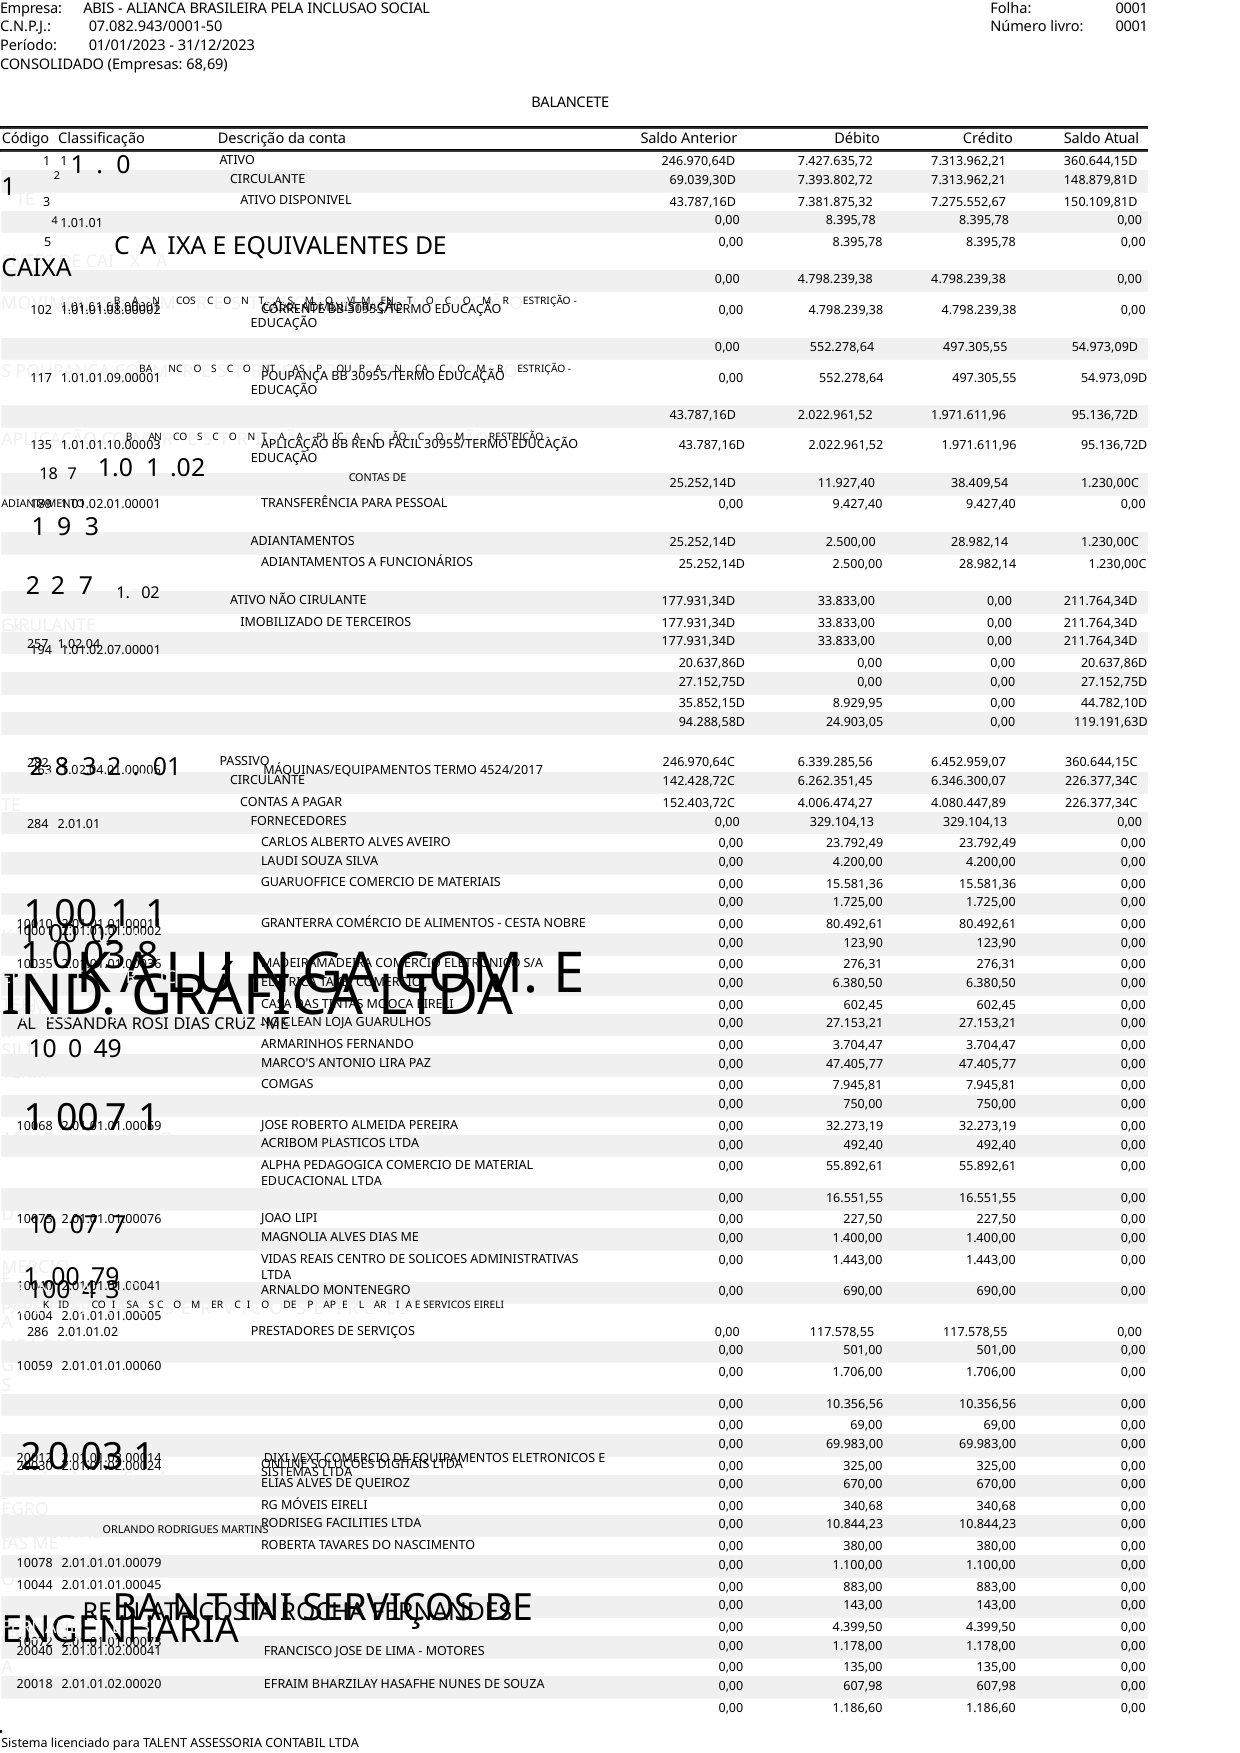

Empresa: ABIS - ALIANCA BRASILEIRA PELA INCLUSAO SOCIAL
Folha:
Número livro:
0001
0001
C.N.P.J.:
Período:
07.082.943/0001-50
01/01/2023 - 31/12/2023
CONSOLIDADO (Empresas: 68,69)
BALANCETE
Código Classificação
Descrição da conta
ATIVO
CIRCULANTE
Saldo Anterior
Débito
Crédito
Saldo Atual
1
1
246.970,64D
69.039,30D
7.427.635,72
7.393.802,72
7.313.962,21
7.313.962,21
360.644,15D
148.879,81D
CIRCU2L1A.N01TE
1.01.01
ATIVO DISPONIVEL
3
43.787,16D
0,00
7.381.875,32
8.395,78
7.275.552,67
8.395,78
150.109,81D
0,00
CAIXA4 E1.E01Q.0U1I.0V1ALENTES DE CAICXAAIXA E EQUIVALENTES DE CAIXA
1.01.01.01.00001 CAIXA ADMINISTRAÇÃO
5
0,00
8.395,78
8.395,78
0,00
BAN1C00OS1.0C1O.0N1.T0A8S MOVIMENTOBCAONMCOSRCEOSNTTRAISÇMÃOOVI-MEENDTUOCCAOÇMÃROESTRIÇÃO -
EDUCAÇÃO
0,00
4.798.239,38
4.798.239,38
0,00
CORRENTE BB 30955/TERMO EDUCAÇÃO
102 1.01.01.08.00002
0,00
4.798.239,38
4.798.239,38
0,00
BAN1C16OS1.0C1O.0N1.T0A9S POUPANÇA COBAMNCROESSCTORNTIÇASÃPOOU-PEADNUÇACCAOÇMÃROESTRIÇÃO -
EDUCAÇÃO
0,00
552.278,64
497.305,55
54.973,09D
POUPANÇA BB 30955/TERMO EDUCAÇÃO
117 1.01.01.09.00001
0,00
552.278,64
497.305,55
54.973,09D
BAN1C32OS1.0C1O.0N1.T1A0 APLICAÇÃO COBMANRCOESSCTORNITÇAÃAOPL-ICEADÇUÃOCCAOÇMÃORESTRIÇÃO -
EDUCAÇÃO
43.787,16D
2.022.961,52
1.971.611,96
95.136,72D
APLICAÇÃO BB REND FACIL 30955/TERMO EDUCAÇÃO
135 1.01.01.10.00003
43.787,16D
2.022.961,52
1.971.611,96
95.136,72D
CON18T7AS1.0D1E.02ADIANTAMENTO CONTAS DE ADIANTAMENTO
25.252,14D
11.927,40
38.409,54
1.230,00C
TRANSFERÊNCIA PARA PESSOAL
189 1.01.02.01.00001
0,00
9.427,40
9.427,40
0,00
ADI1A9N3 T1A.0M1.E0N2.T07OS
194 1.01.02.07.00001
ADIANTAMENTOS
25.252,14D
2.500,00
28.982,14
1.230,00C
ADIANTAMENTOS A FUNCIONÁRIOS
25.252,14D
2.500,00
28.982,14
1.230,00C
ATI2V2O7 N1.Ã02O CIRULANTE
257 1.02.04
ATIVO NÃO CIRULANTE
177.931,34D
33.833,00
0,00
211.764,34D
IMOBILIZADO DE TERCEIROS
177.931,34D
177.931,34D
33.833,00
33.833,00
0,00
0,00
211.764,34D
211.764,34D
IMO2B58IL1IZ.0A2D.0O4.0T1ERMO COL. EDUIMCOABÇIÃLIOZADO TERMO COL. EDUCAÇÃO
263 1.02.04.01.00005 MÁQUINAS/EQUIPAMENTOS TERMO 4524/2017
MOB26I6LI1A.0R2I.0O4S.0/1U.0T00E0N8 SILIOS TERMMOOB4IL5IA2R4IO/S2/0UT1E7NSILIOS TERMO 4524/2017
599 1.02.04.01.00009 MAQUINAS/EQUIPAMENTOS TERMO 5424/2021
20.637,86D
27.152,75D
0,00
0,00
0,00
0,00
20.637,86D
27.152,75D
35.852,15D
94.288,58D
8.929,95
24.903,05
0,00
0,00
44.782,10D
119.191,63D
MOB60I0LI1A.0R2I.0O4S.0/1U.0T00E1N0 SILIOS TERMMOOB5IL4IA2R4IO/S2/0UT2E1NSILIOS TERMO 5424/2021
PASSIVO
CIRCULANTE
282
2
246.970,64C
142.428,72C
6.339.285,56
6.262.351,45
6.452.959,07
6.346.300,07
360.644,15C
226.377,34C
CIR2C8U3L2A.N01TE
284 2.01.01
FOR2N85EC2E.0D1.O01R.0E1S
10001 2.01.01.01.00002
LA1U00D02I S2O.01U.0Z1A.01S.0I0L0V03A
10004 2.01.01.01.00005
CONTAS A PAGAR
FORNECEDORES
152.403,72C
0,00
4.006.474,27
329.104,13
4.080.447,89
329.104,13
226.377,34C
0,00
CARLOS ALBERTO ALVES AVEIRO
LAUDI SOUZA SILVA
0,00
0,00
23.792,49
4.200,00
23.792,49
4.200,00
0,00
0,00
GUARUOFFICE COMERCIO DE MATERIAIS
AL1E00S0S6A2N.0D1.R01A.01R.0O0S00I7DIAS CRUZ -MALEESSANDRA ROSI DIAS CRUZ -ME
0,00
0,00
15.581,36
1.725,00
15.581,36
1.725,00
0,00
0,00
GRANTERRA COMÉRCIO DE ALIMENTOS - CESTA NOBRE
KA1L00U1N1 G2A.01C.0O1.0M1..00E01I2ND. GRÁFICAKLATLUDNAGA COM. E IND. GRÁFICA LTDA
10010 2.01.01.01.00011
0,00
0,00
80.492,61
123,90
80.492,61
123,90
0,00
0,00
MADEIRAMADEIRA COMERCIO ELETRONICO S/A
ELETRICA TAKEI COMERCIO
10035 2.01.01.01.00036
EL1E0T03R8IC2.A01.T01A.0K1E.0I00C3O9 MERCIO
10040 2.01.01.01.00041
NG100C4L3E2A.0N1.0L1O.0J1A.00G04U4ARULHOS
10044 2.01.01.01.00045
0,00
0,00
276,31
6.380,50
276,31
6.380,50
0,00
0,00
CASA DAS TINTAS MOOCA EIRELI
NG CLEAN LOJA GUARULHOS
0,00
0,00
602,45
27.153,21
602,45
27.153,21
0,00
0,00
ARMARINHOS FERNANDO
MARCO'S ANTONIO LIRA PAZ
0,00
0,00
3.704,47
47.405,77
3.704,47
47.405,77
0,00
0,00
MA10R0C49O'2S.01A.0N1.T0O1.0N0I0O50 LIRA PAZ
10059 2.01.01.01.00060
COMGAS
0,00
0,00
7.945,81
750,00
7.945,81
750,00
0,00
0,00
GR10U06C4O2M.01E.0R1C.0I1O.00E065TRANSPORTEGDRUECAOGMEURACISO LETTRDAANSPORTE DE AGUAS LTDA
JOSE ROBERTO ALMEIDA PEREIRA
ACRIBOM PLASTICOS LTDA
10068 2.01.01.01.00069
AC1R00I7B1O2M.01P.0L1A.0S1.T00I0C7O2 S LTDA
10072 2.01.01.01.00073
0,00
0,00
32.273,19
492,40
32.273,19
492,40
0,00
0,00
ALPHA PEDAGOGICA COMERCIO DE MATERIAL
EDUCACIONAL LTDA
0,00
55.892,61
55.892,61
0,00
KI1D00C73OI2S.0A1.S01.C01O.0M00E7R4 CIO DE PAPEKLIDARCOIIASAES CSOEMRERVCIICOODESPEAPIERLEARLIIA E SERVICOS EIRELI
0,00
16.551,55
16.551,55
0,00
JOAO LIPI
MAGNOLIA ALVES DIAS ME
10075 2.01.01.01.00076
MA10G07N7O2L.0IA1.0A1.L01V.0E0S07D8 IAS ME
10078 2.01.01.01.00079
0,00
0,00
227,50
1.400,00
227,50
1.400,00
0,00
0,00
VIDAS REAIS CENTRO DE SOLICOES ADMINISTRATIVAS
LTDA
ARNALDO MONTENEGRO
0,00
1.443,00
1.443,00
0,00
AR1N00A79LD2O.01.M01O.0N1.T00E0N80EGRO
0,00
690,00
690,00
0,00
PRESTADORES DE SERVIÇOS
286 2.01.01.02
0,00
0,00
117.578,55
501,00
117.578,55
501,00
0,00
0,00
DL2O00C06AL2.B01R.0A1.S02I.L00P00A8GAMENTOS DLOCAL BRASIL PAGAMENTOS
20012 2.01.01.02.00014 DIXI VEXT COMERCIO DE EQUIPAMENTOS ELETRONICOS E
SISTEMAS LTDA
BA2N00T17IN2I.0S1.E01R.0V2I.0Ç0O01S9 DE ENGENHABARNITAINI SERVIÇOS DE ENGENHARIA
20018 2.01.01.02.00020 EFRAIM BHARZILAY HASAFHE NUNES DE SOUZA
0,00
1.706,00
1.706,00
0,00
0,00
10.356,56
10.356,56
0,00
0,00
0,00
69,00
69.983,00
69,00
69.983,00
0,00
0,00
OR20L0A19ND2.O01.R01O.0D2.R00I0G21UES MARTINSORLANDO RODRIGUES MARTINS
ONLINE SOLUCOES DIGITAIS LTDA
ELIAS ALVES DE QUEIROZ
20030 2.01.01.02.00024
EL2I0A03S1A2L.0V1E.0S1.0D2.E00Q02U5 EIROZ
20032 2.01.01.02.00026
RO20D0R34IS2E.0G1.0F1A.0C2.I0L00I3T5IES LTDA
20036 2.01.01.02.00037
0,00
0,00
325,00
670,00
325,00
670,00
0,00
0,00
RG MÓVEIS EIRELI
RODRISEG FACILITIES LTDA
0,00
0,00
340,68
10.844,23
340,68
10.844,23
0,00
0,00
ROBERTA TAVARES DO NASCIMENTO
0,00
0,00
380,00
1.100,00
380,00
1.100,00
0,00
0,00
RE2N00A39TA2.0C1O.0S1.T02A.00R0O40CHA FERNANDREENSATA COSTA ROCHA FERNANDES
20040 2.01.01.02.00041 FRANCISCO JOSE DE LIMA - MOTORES
CH20A0V41EI2R.0O1.0E1N.02I.G00M04A2 E SERVIÇOSCEHIARVEEILROI ENIGMA E SERVIÇOS EIRELI
20042 2.01.01.02.00043 RODRIGO DOS SANTOS SILVA
M2G004D3E2O.01L.I0V1.E02I.R00A04V4ESTUARIO EMAGCEDESSOLOIVREIIROASVESTUARIO E ACESSORIOS
20044 2.01.01.02.00045 AMBISEGMED OCUPACIONAL SERVICOS LTDA
IN2F0O04A5R2.C01O.0M1.0E2R.0C00I4O6 E SERVICOSINEFMOAARRCOCMOERNCIDOIECSIEORVNICAODSOEMEAR CONDICIONADO E
20046 2.01.01.02.00047 ELETROTECNICA SANTEC
0,00
0,00
883,00
143,00
883,00
143,00
0,00
0,00
0,00
0,00
4.399,50
1.178,00
4.399,50
1.178,00
0,00
0,00
0,00
0,00
135,00
607,98
135,00
607,98
0,00
0,00
0,00
1.186,60
1.186,60
0,00
Sistema licenciado para TALENT ASSESSORIA CONTABIL LTDA